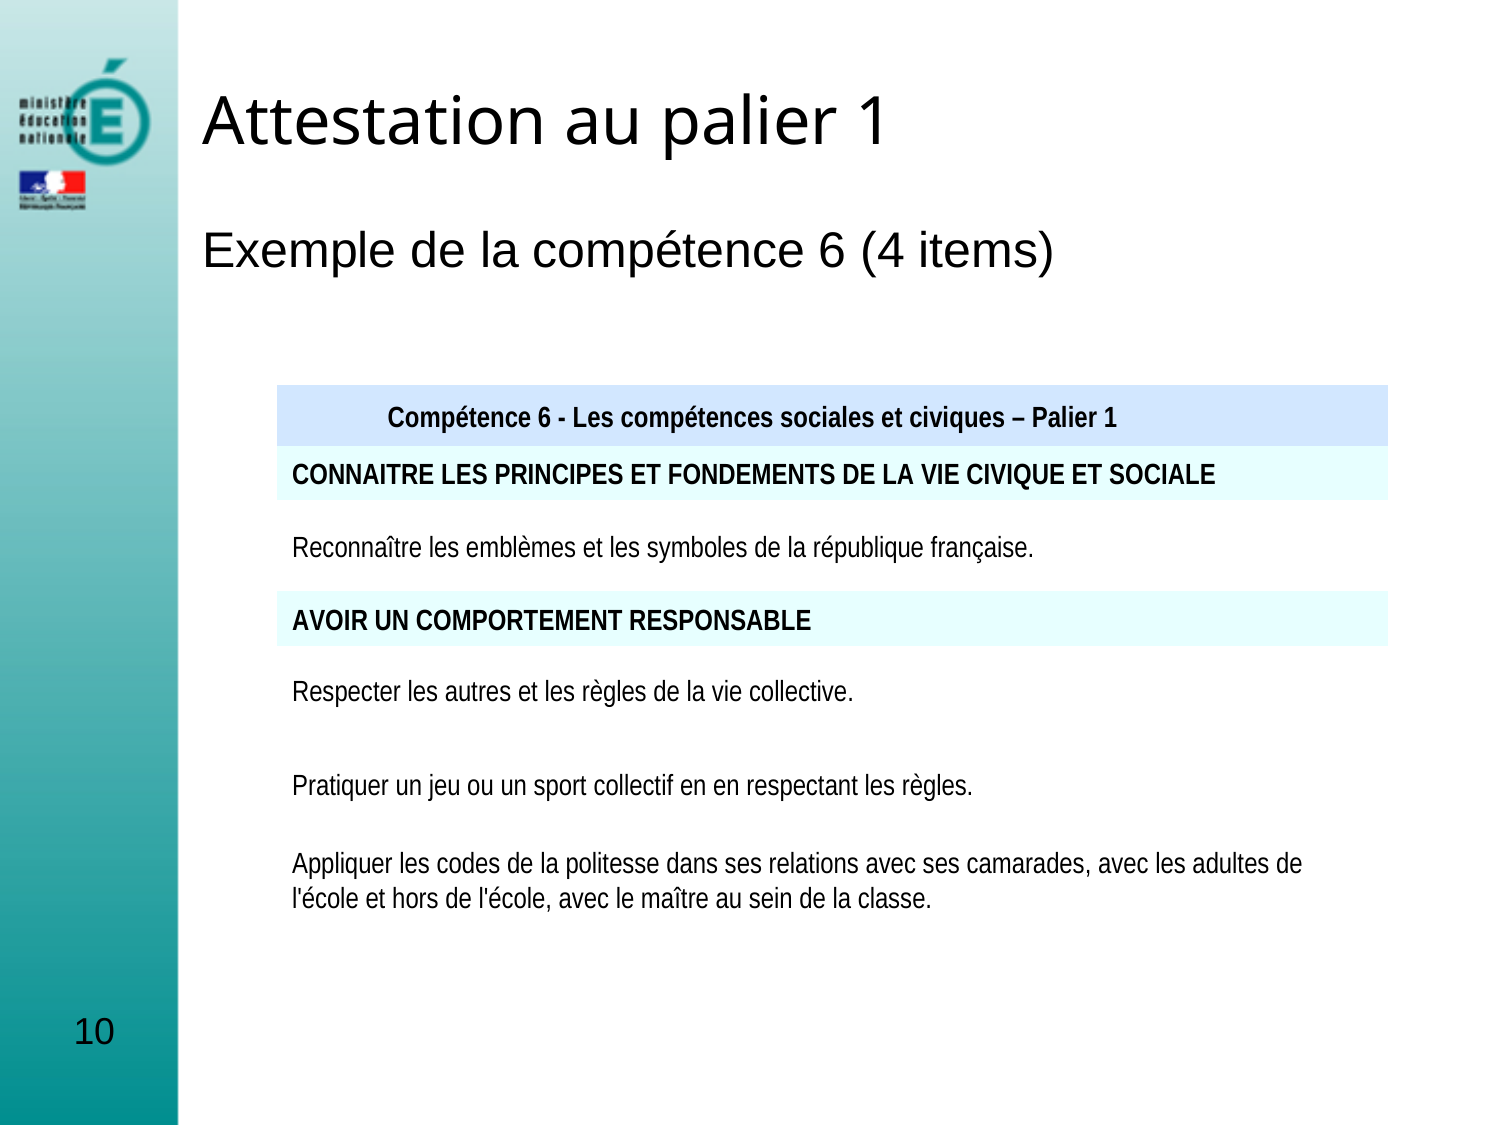

# Attestation au palier 1 Exemple de la compétence 6 (4 items)
| Compétence 6 - Les compétences sociales et civiques – Palier 1 | |
| --- | --- |
| CONNAITRE LES PRINCIPES ET FONDEMENTS DE LA VIE CIVIQUE ET SOCIALE | |
| Reconnaître les emblèmes et les symboles de la république française. | |
| AVOIR UN COMPORTEMENT RESPONSABLE | |
| Respecter les autres et les règles de la vie collective. | |
| Pratiquer un jeu ou un sport collectif en en respectant les règles. | |
| Appliquer les codes de la politesse dans ses relations avec ses camarades, avec les adultes de l'école et hors de l'école, avec le maître au sein de la classe. | |